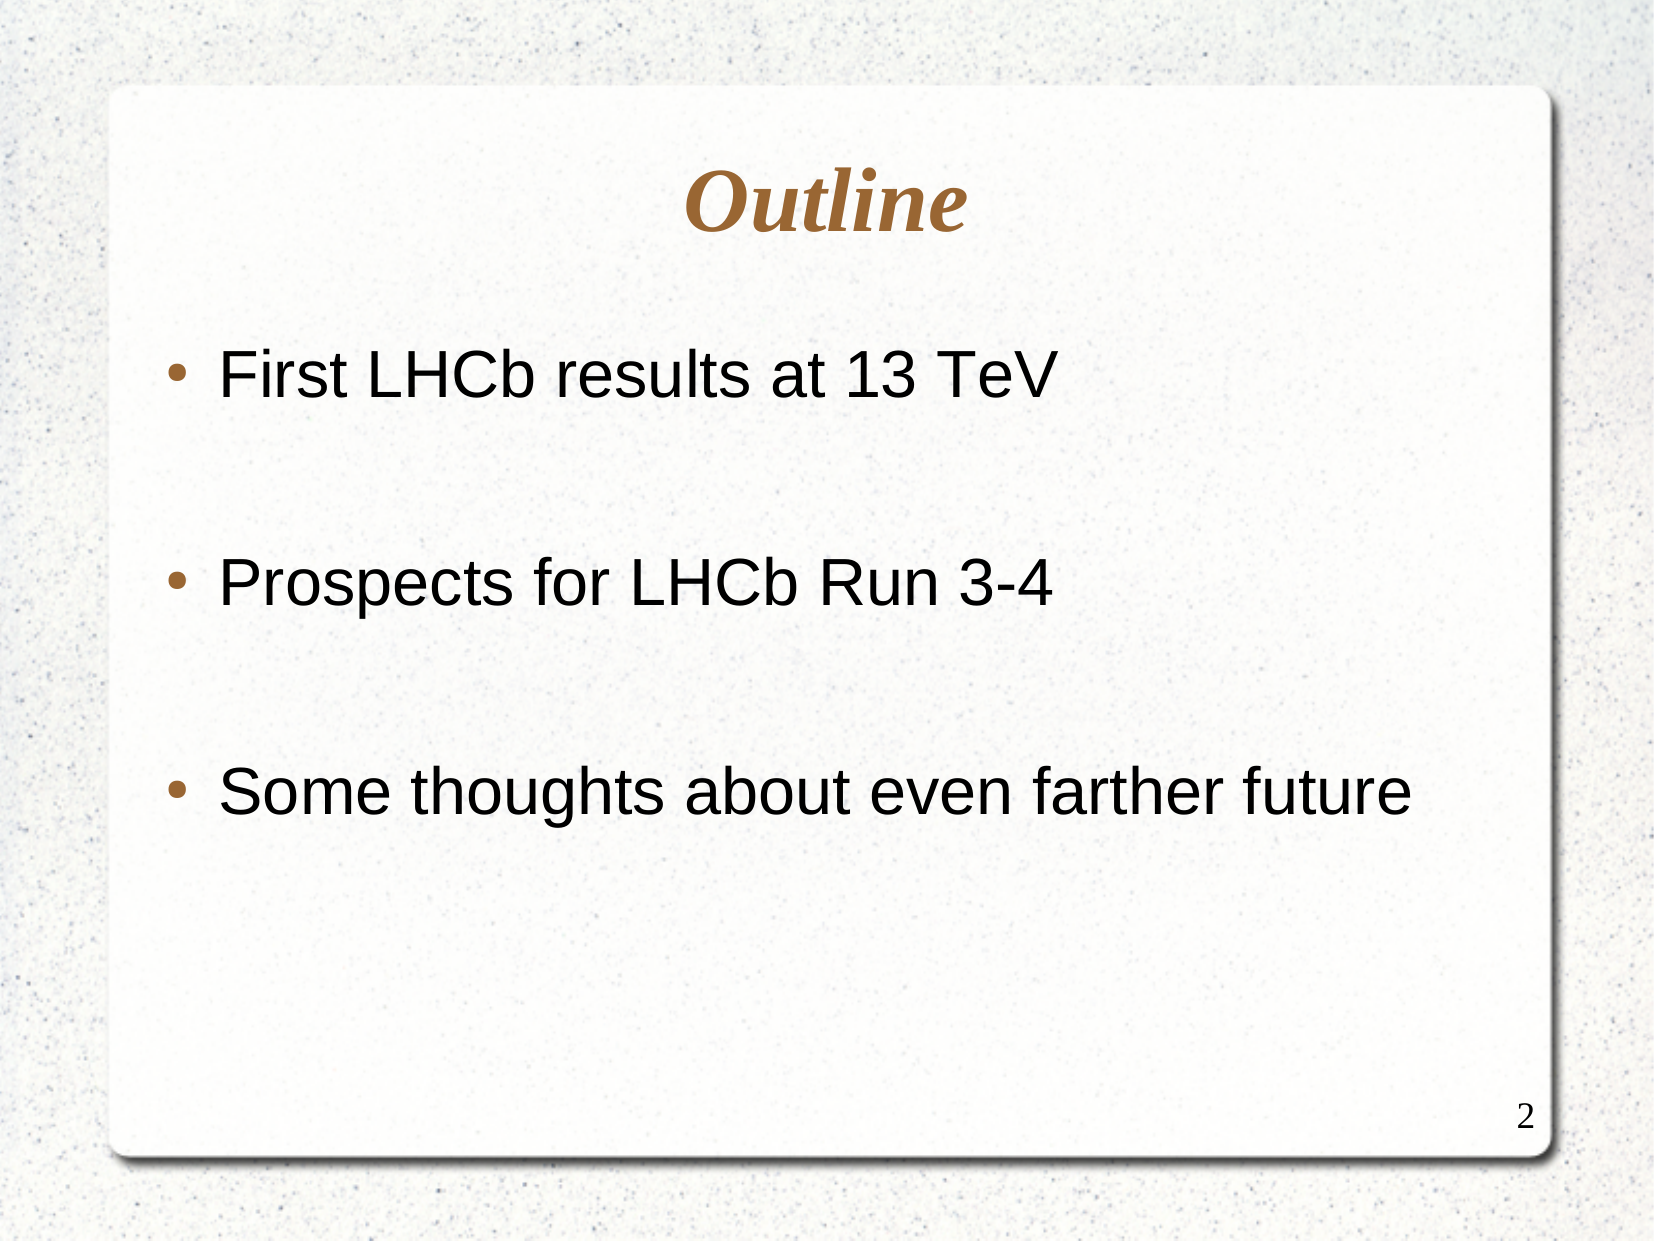

# Outline
First LHCb results at 13 TeV
Prospects for LHCb Run 3-4
Some thoughts about even farther future
2